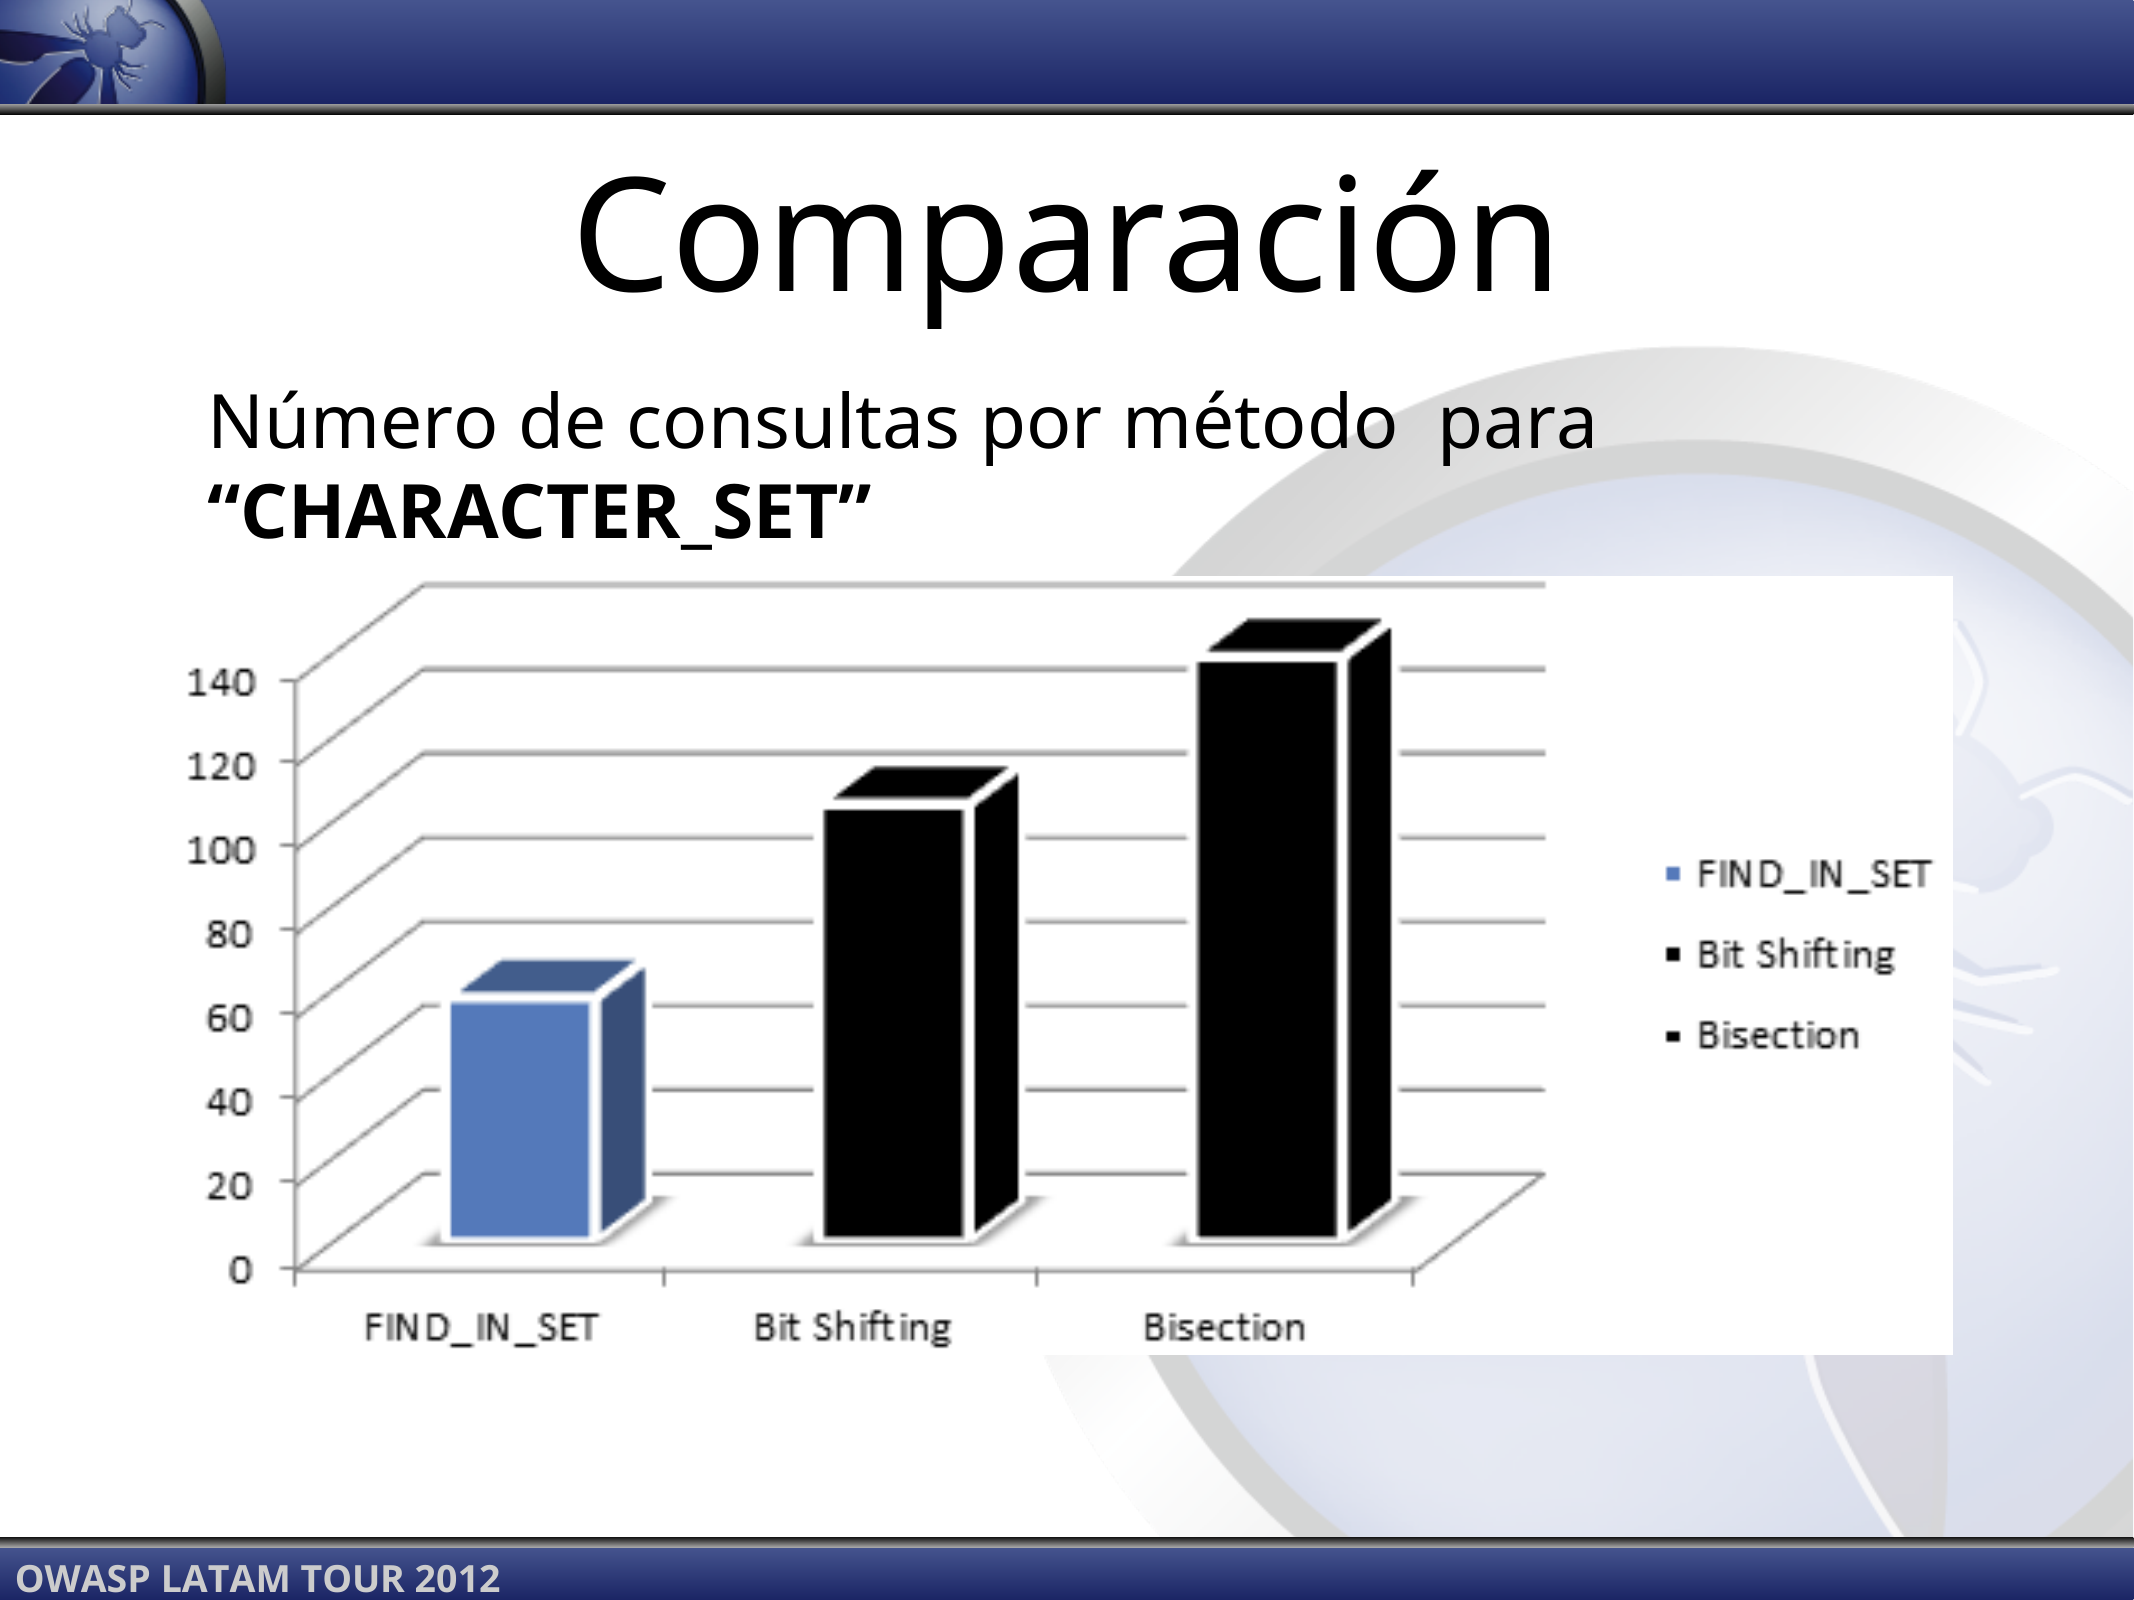

# Comparación
Número de consultas por método para “CHARACTER_SET”